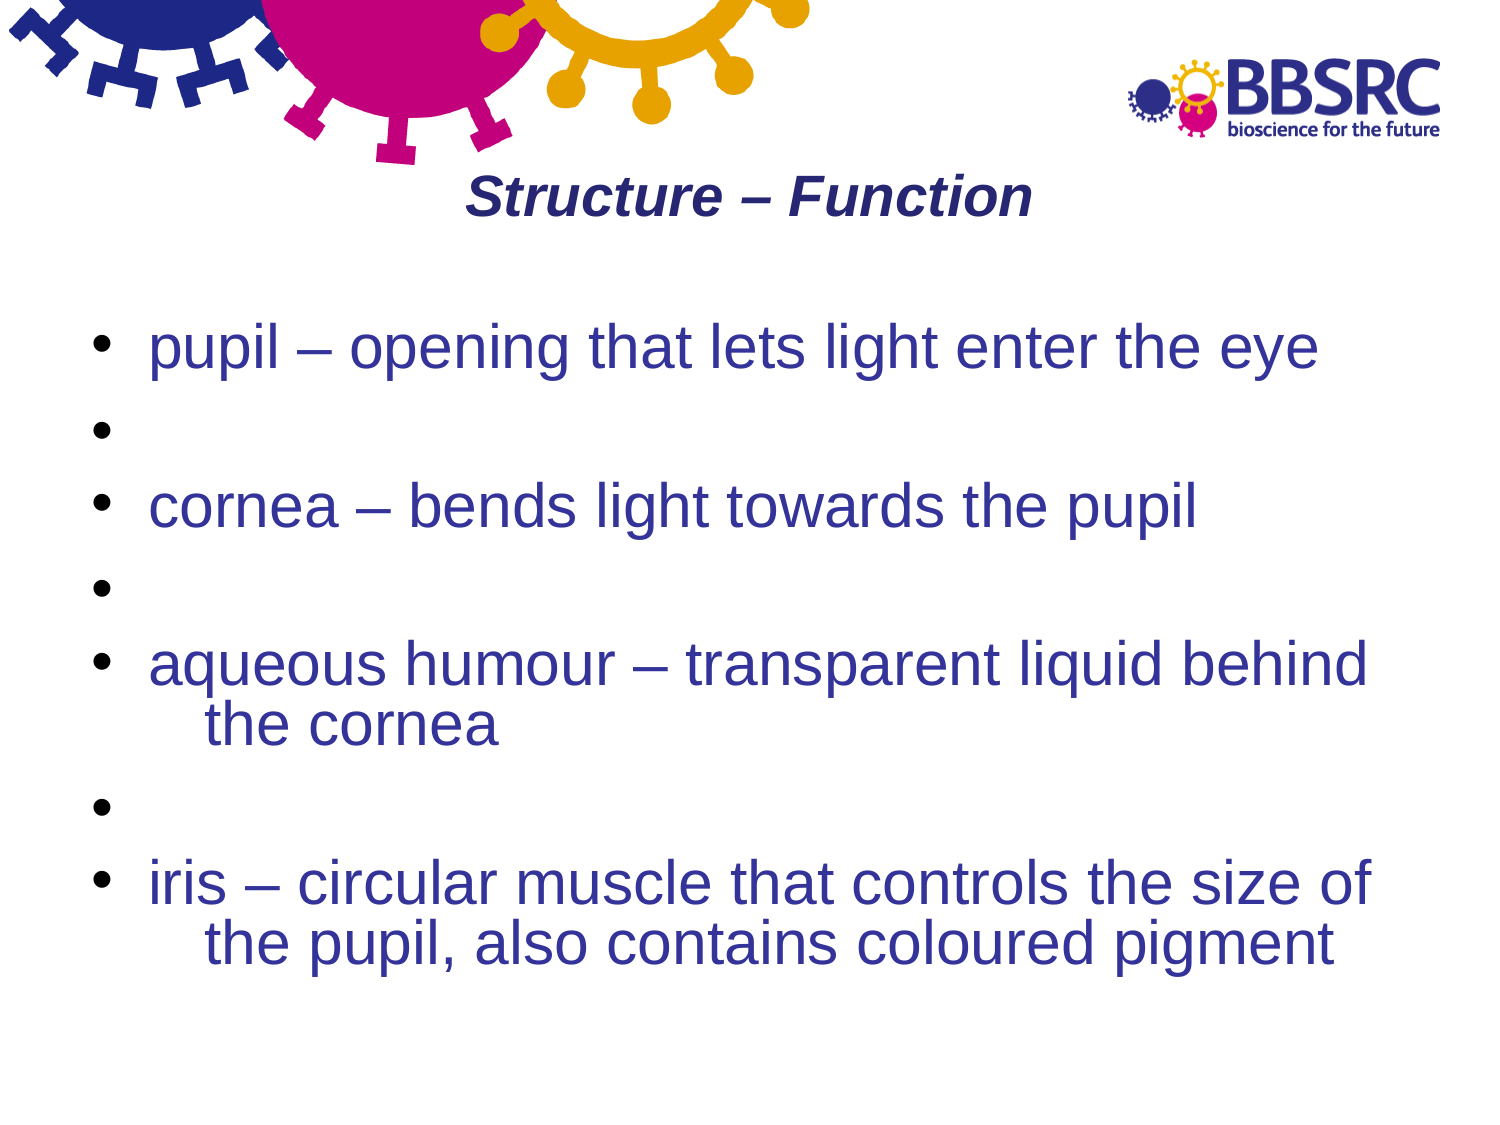

Structure – Function
# pupil – opening that lets light enter the eye
cornea – bends light towards the pupil
aqueous humour – transparent liquid behind the cornea
iris – circular muscle that controls the size of the pupil, also contains coloured pigment